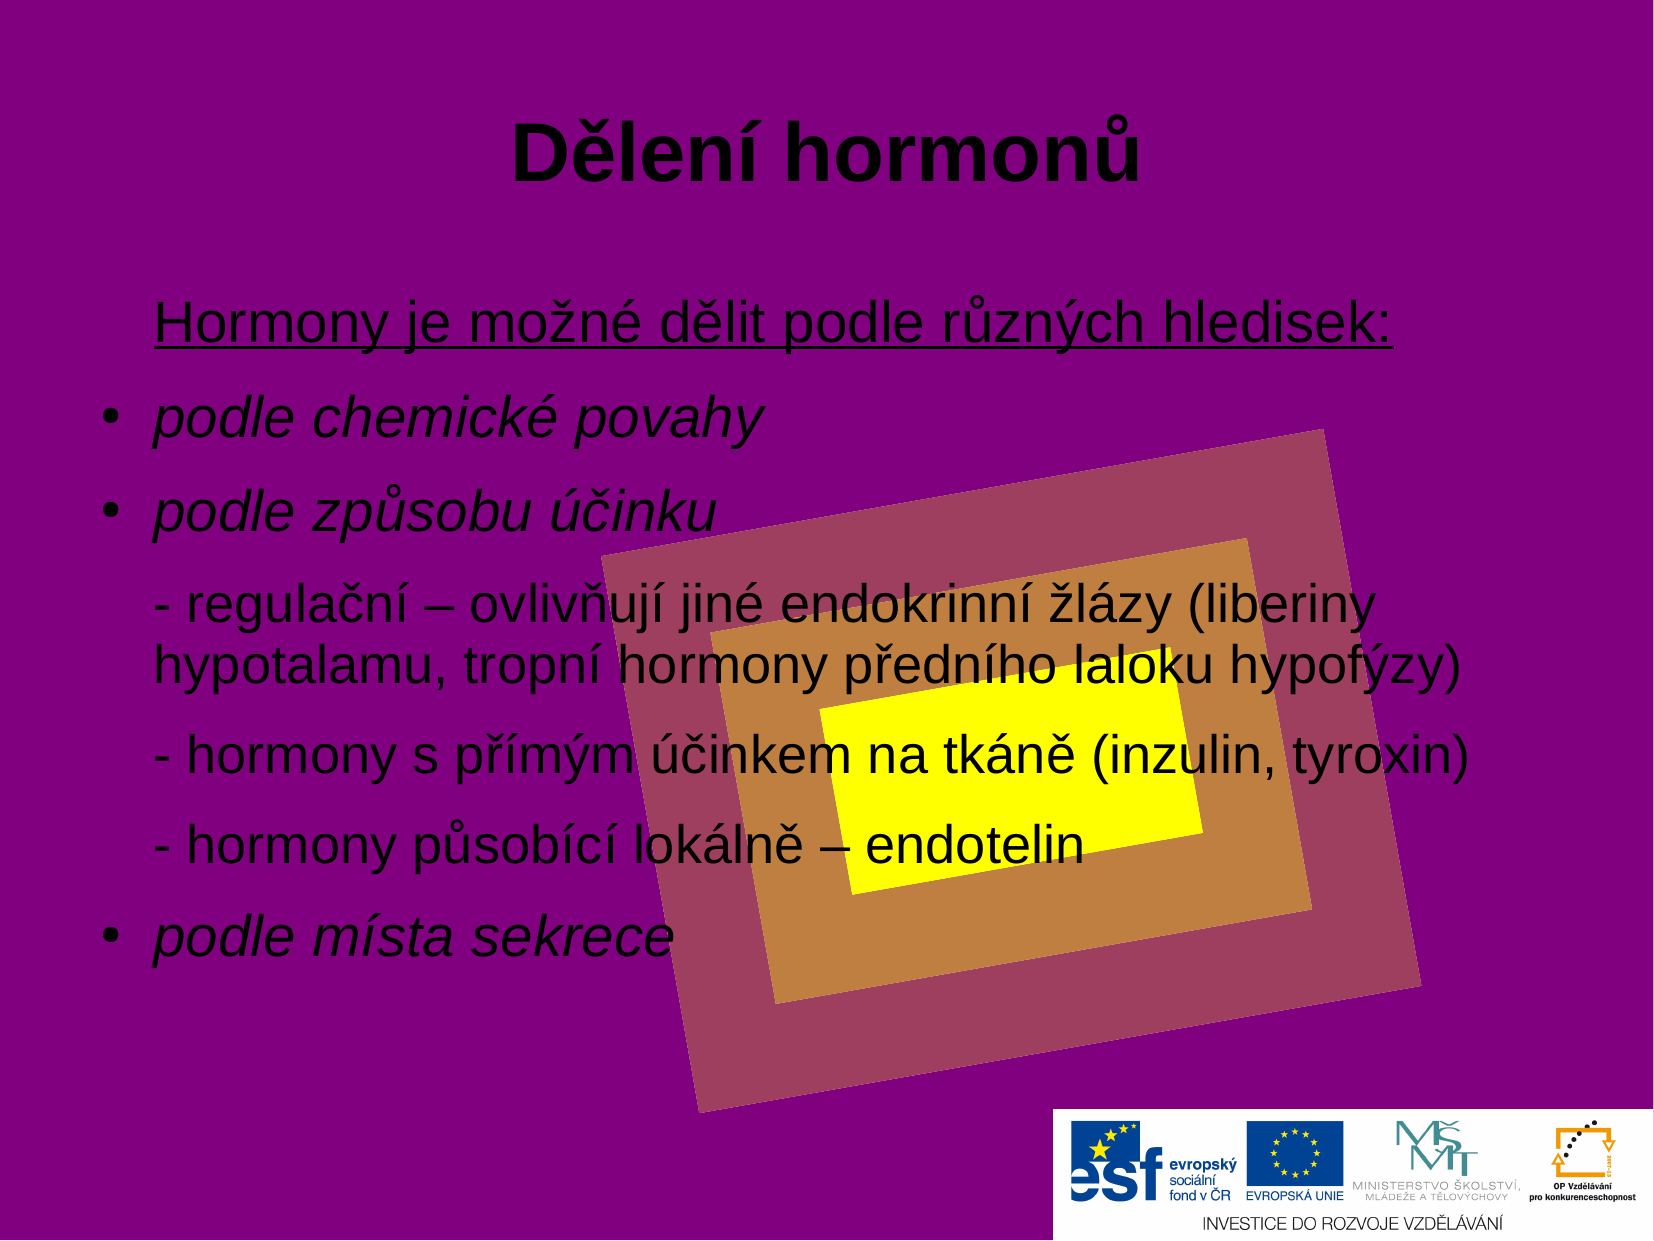

# Dělení hormonů
Hormony je možné dělit podle různých hledisek:
podle chemické povahy
podle způsobu účinku
- regulační – ovlivňují jiné endokrinní žlázy (liberiny hypotalamu, tropní hormony předního laloku hypofýzy)
- hormony s přímým účinkem na tkáně (inzulin, tyroxin)
- hormony působící lokálně – endotelin
podle místa sekrece